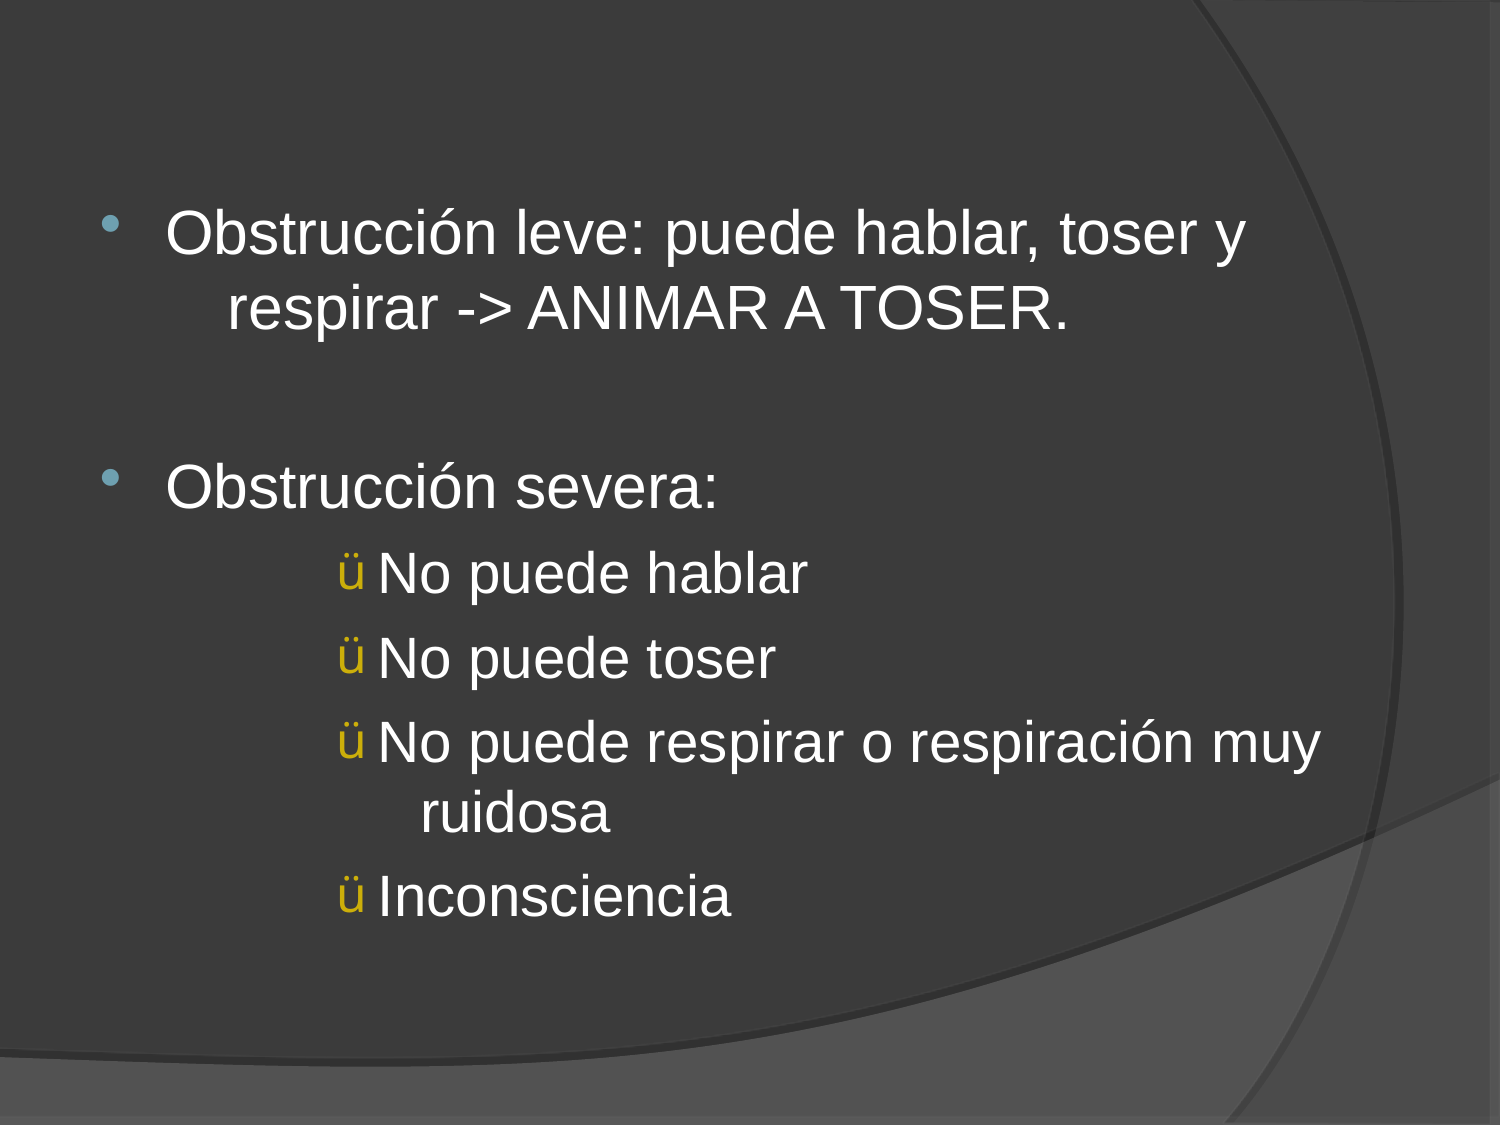

# Obstrucción leve: puede hablar, toser y respirar -> ANIMAR A TOSER.
Obstrucción severa:
No puede hablar
No puede toser
No puede respirar o respiración muy ruidosa
Inconsciencia